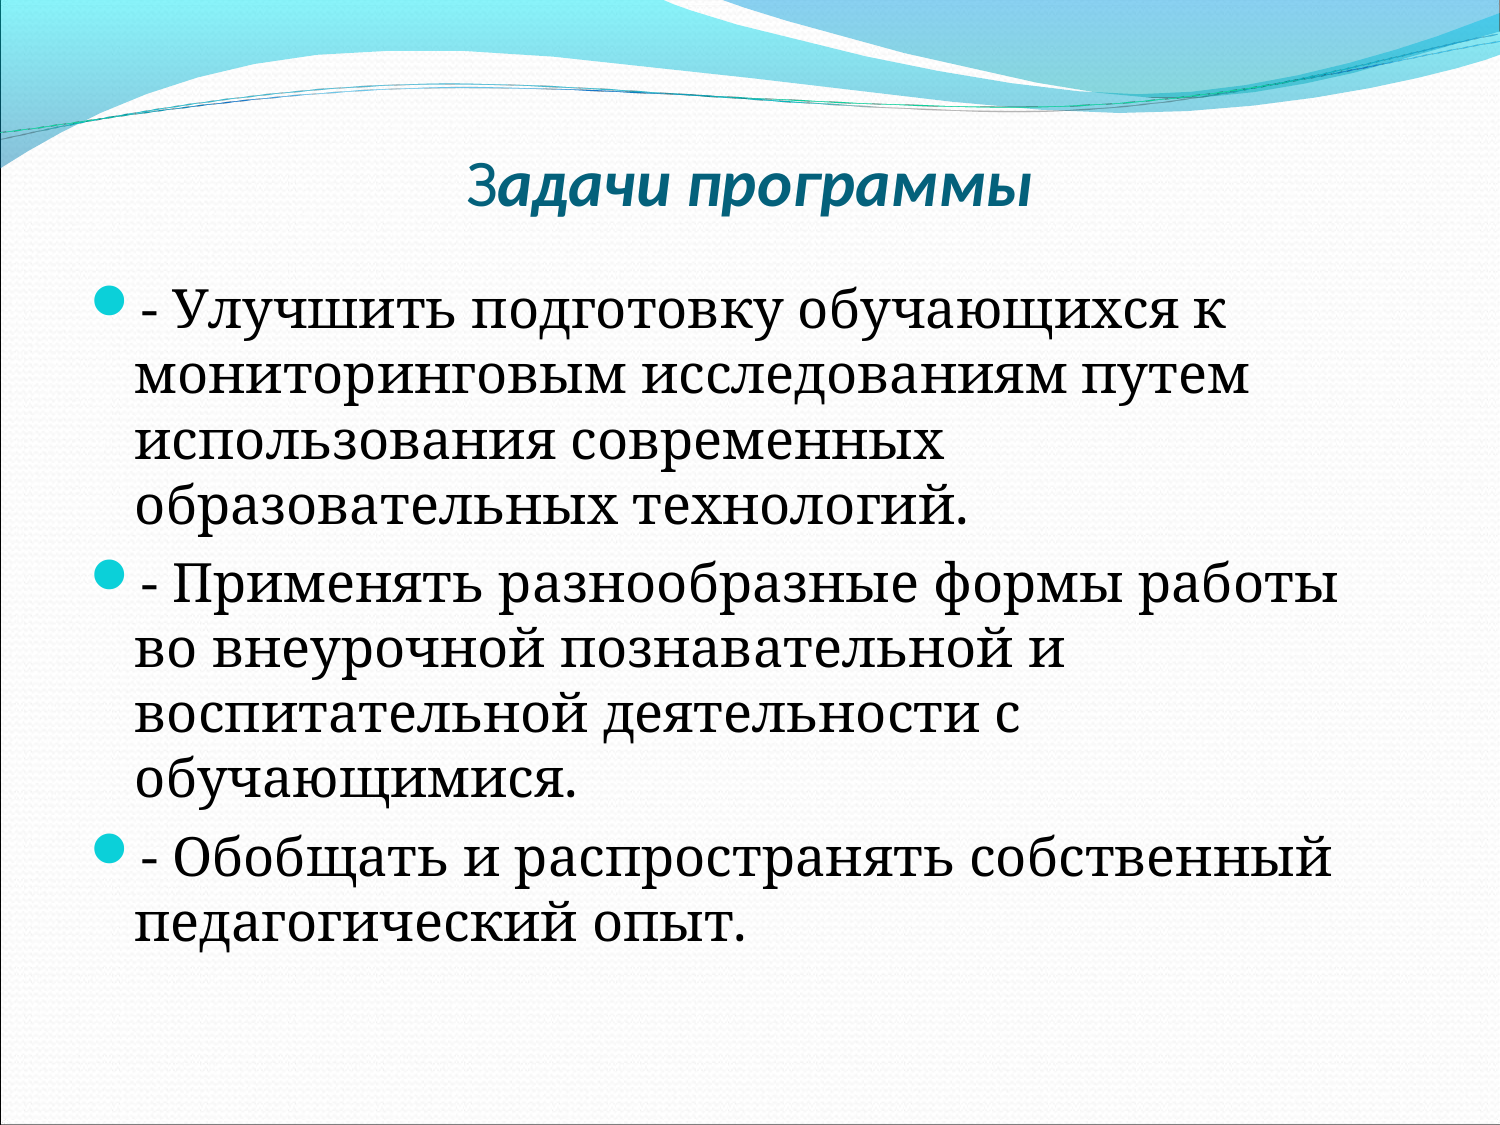

# Задачи программы
- Улучшить подготовку обучающихся к мониторинговым исследованиям путем использования современных образовательных технологий.
- Применять разнообразные формы работы во внеурочной познавательной и воспитательной деятельности с обучающимися.
- Обобщать и распространять собственный педагогический опыт.